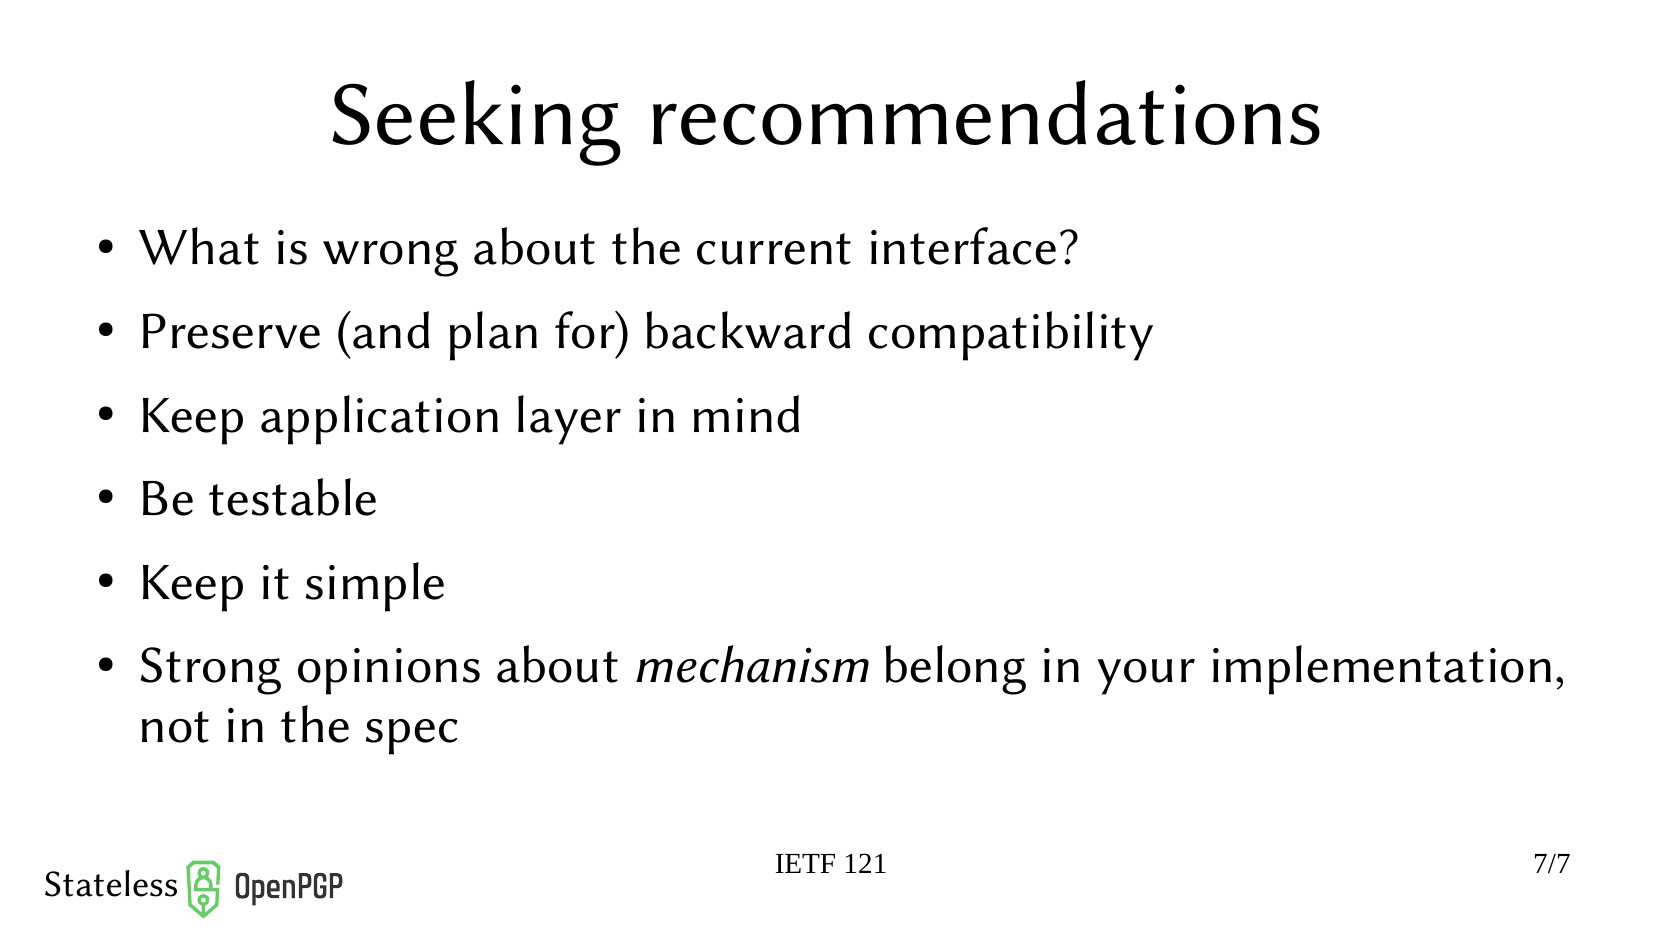

# Seeking recommendations
What is wrong about the current interface?
Preserve (and plan for) backward compatibility
Keep application layer in mind
Be testable
Keep it simple
Strong opinions about mechanism belong in your implementation, not in the spec
 IETF 121
7